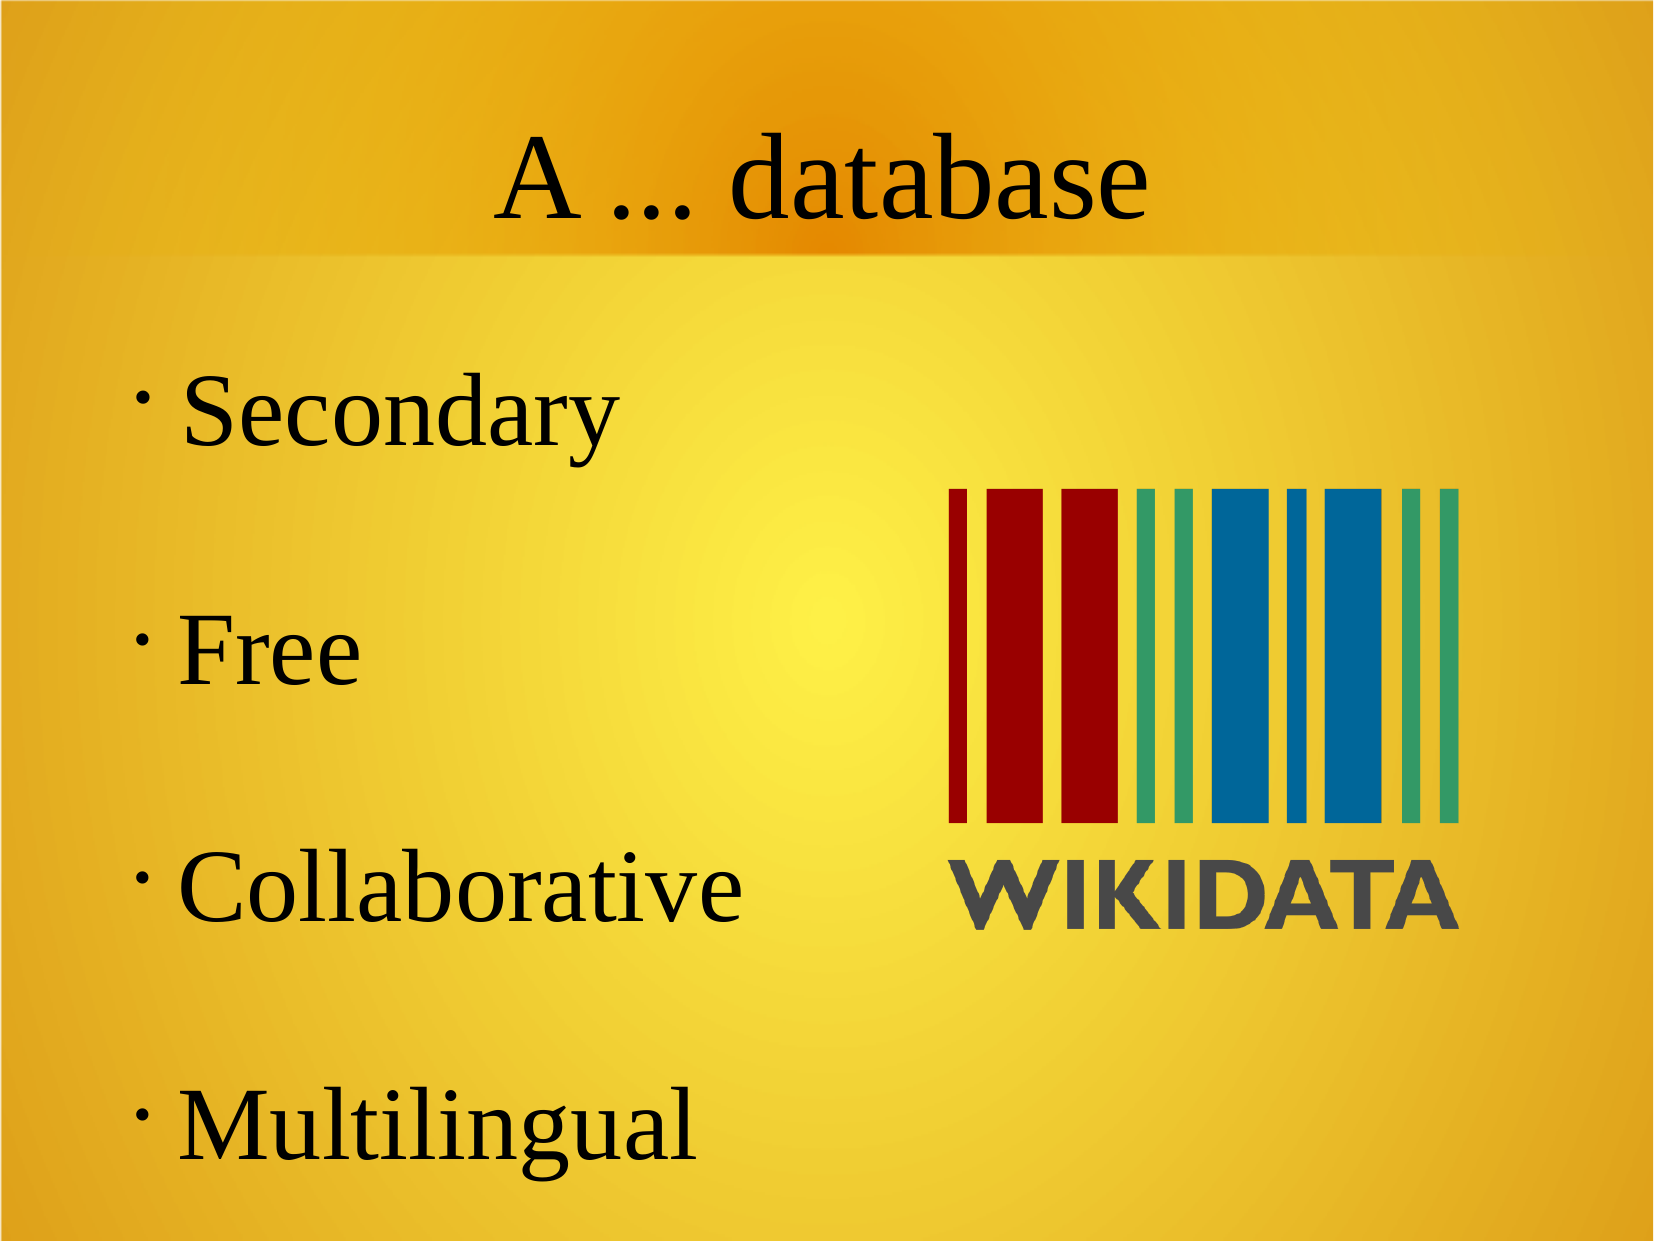

# A ... database
 Secondary
 Free
 Collaborative
 Multilingual